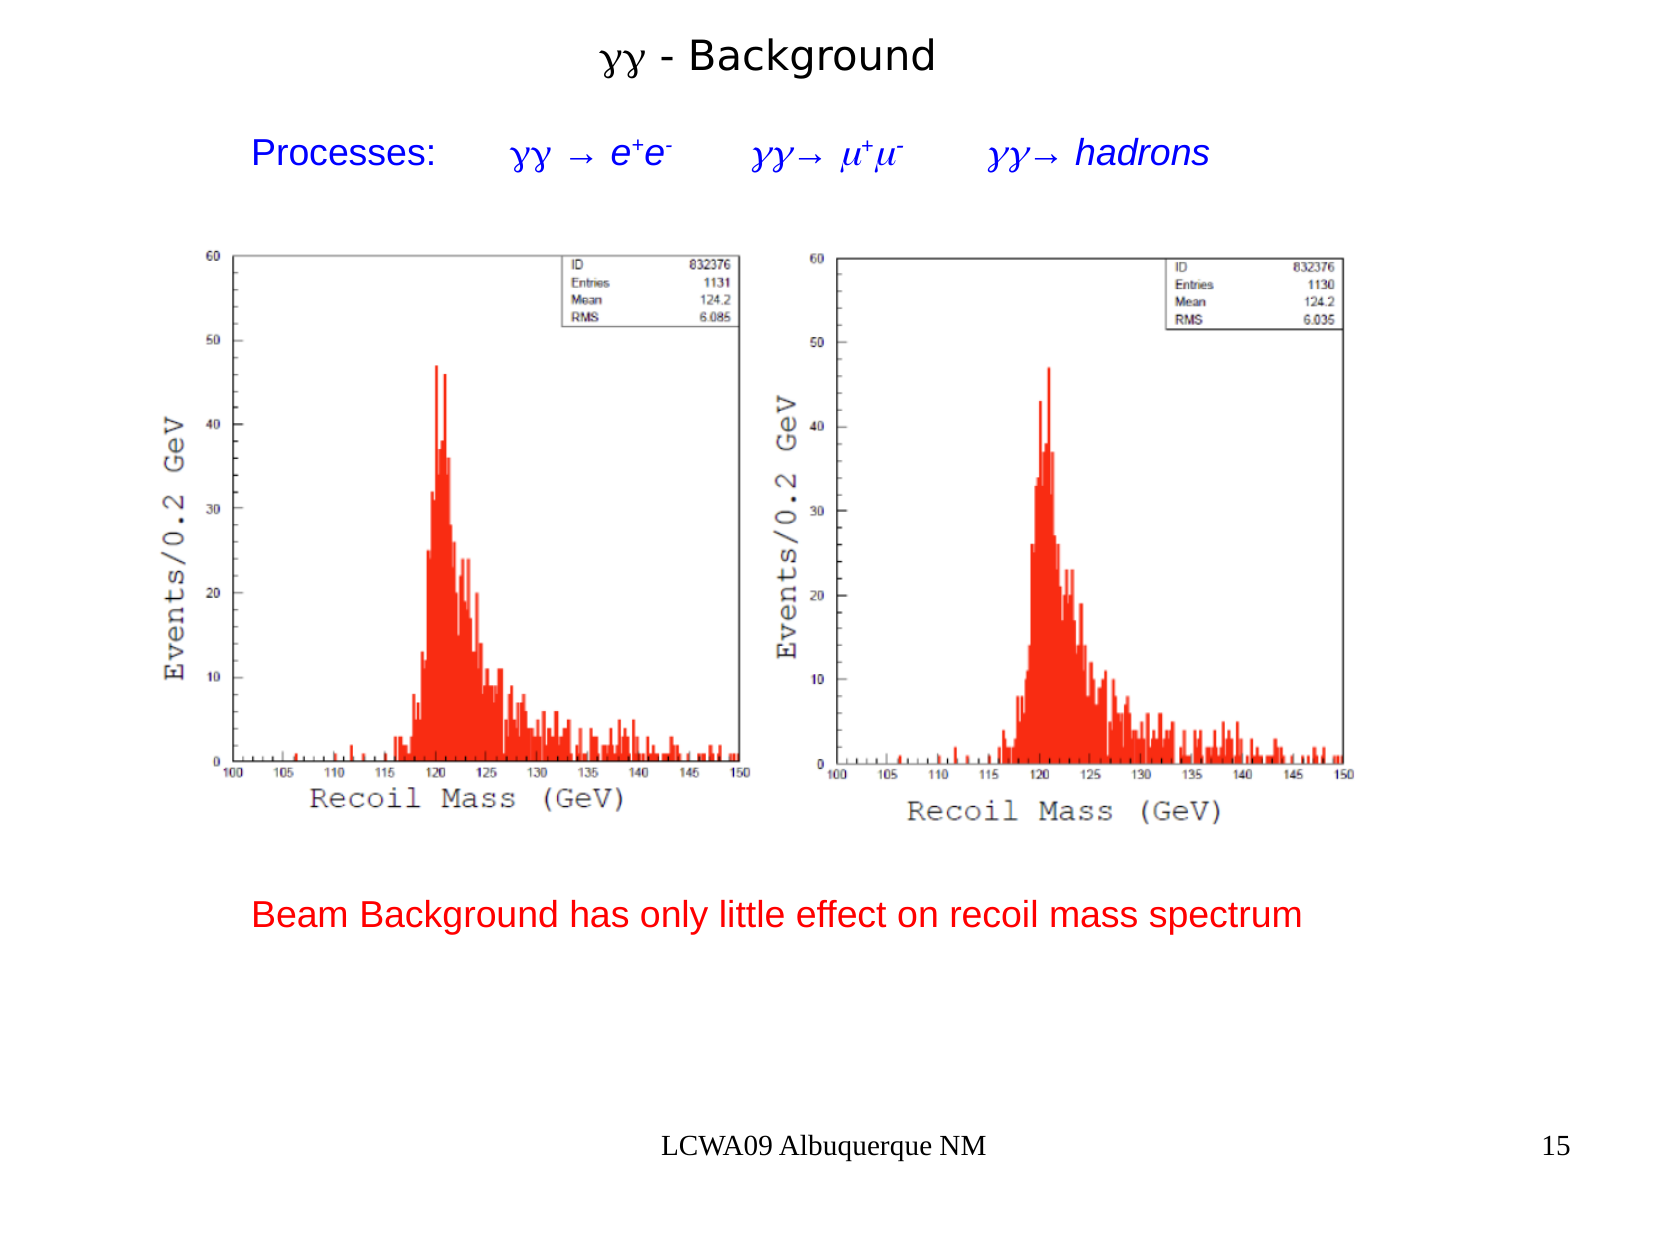

γγ - Background
Processes: γγ → e+e- γγ→ μ+μ- γγ→ hadrons
Beam Background has only little effect on recoil mass spectrum
LCWA09 albuquerque NM
15